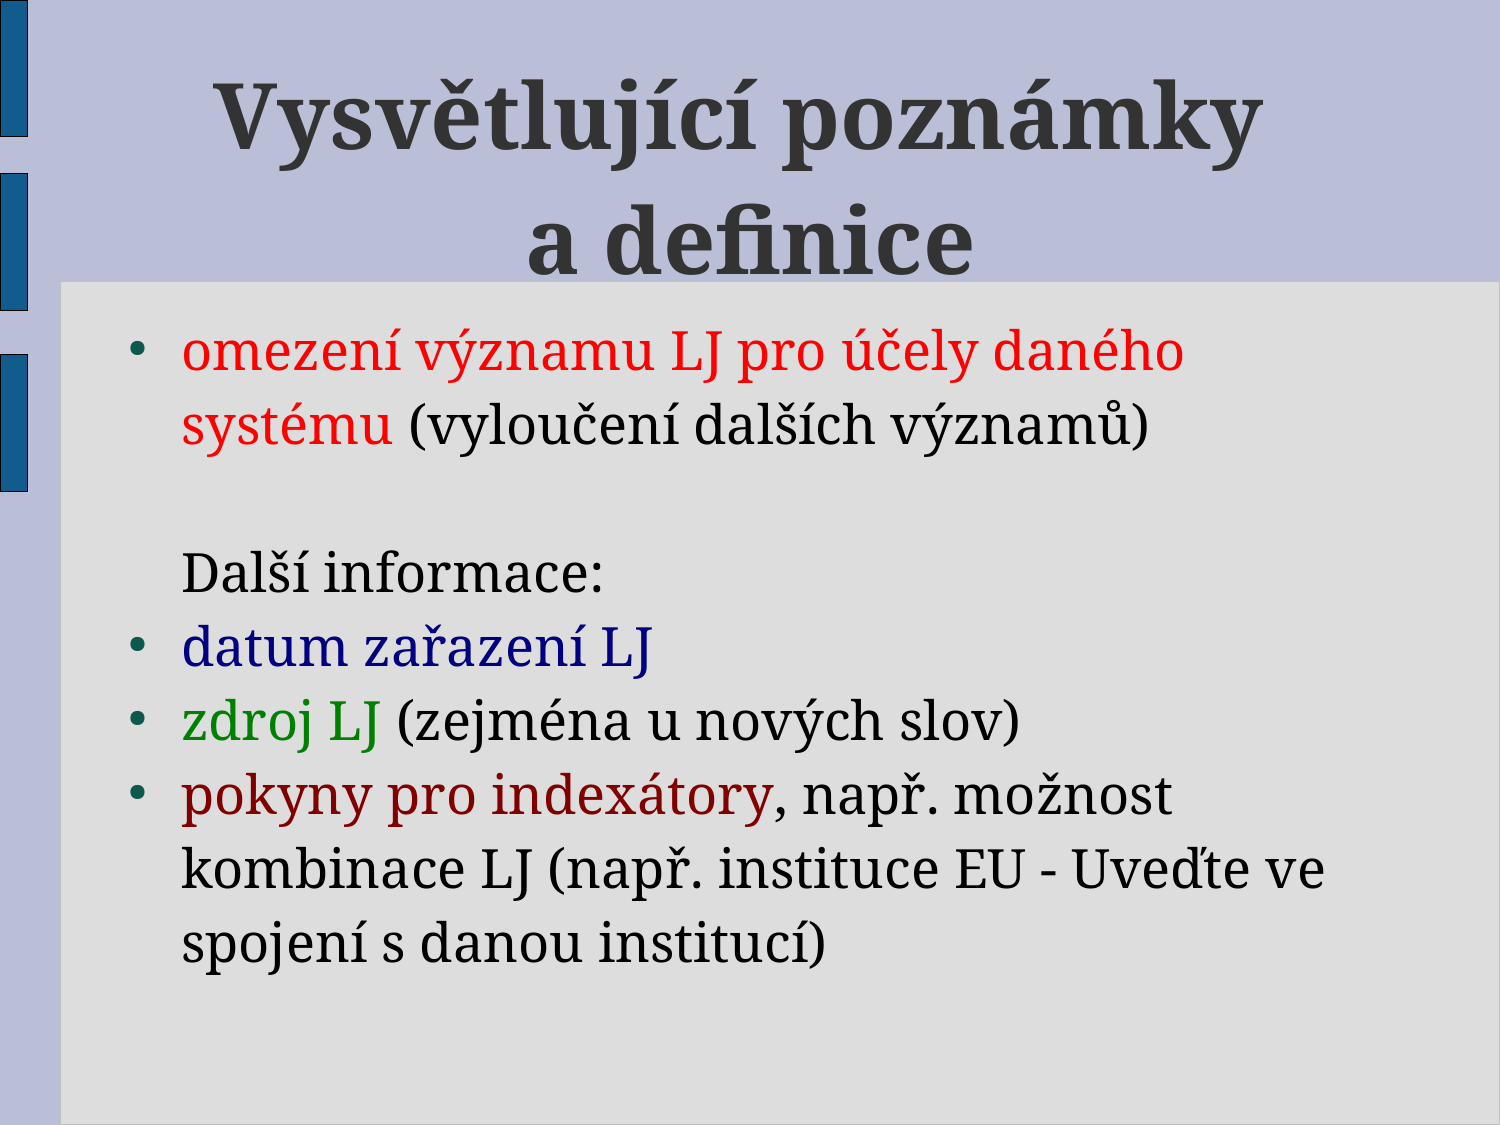

# Vysvětlující poznámky a definice
omezení významu LJ pro účely daného systému (vyloučení dalších významů)
Další informace:
datum zařazení LJ
zdroj LJ (zejména u nových slov)
pokyny pro indexátory, např. možnost kombinace LJ (např. instituce EU - Uveďte ve spojení s danou institucí)